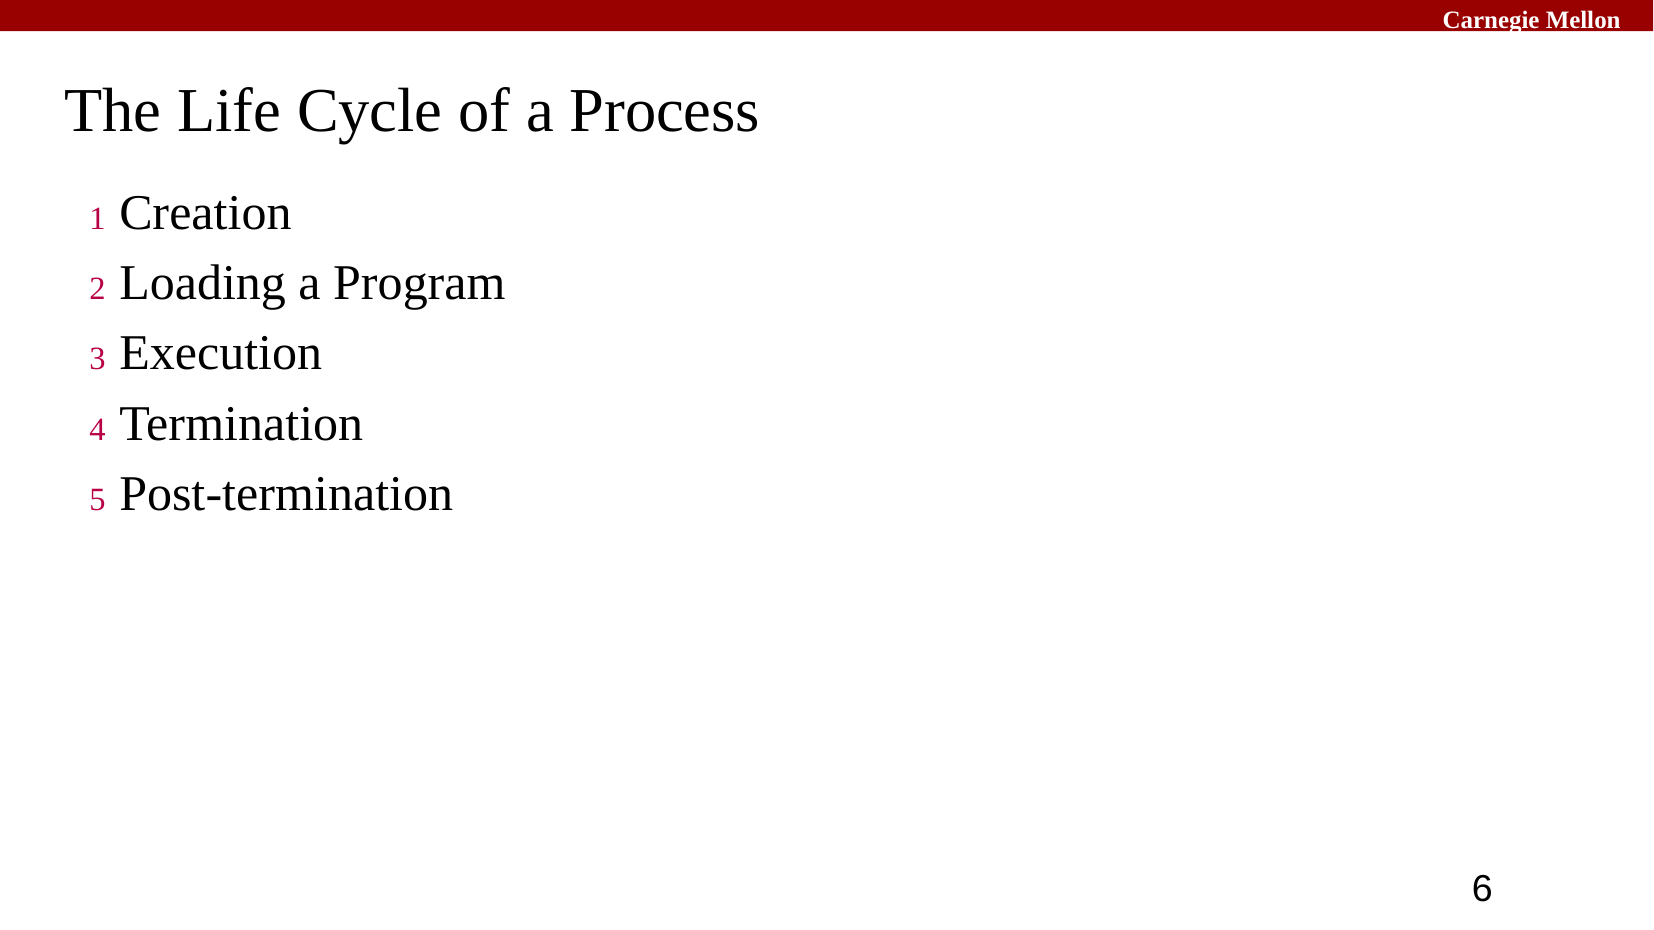

# The Life Cycle of a Process
Creation
Loading a Program
Execution
Termination
Post-termination